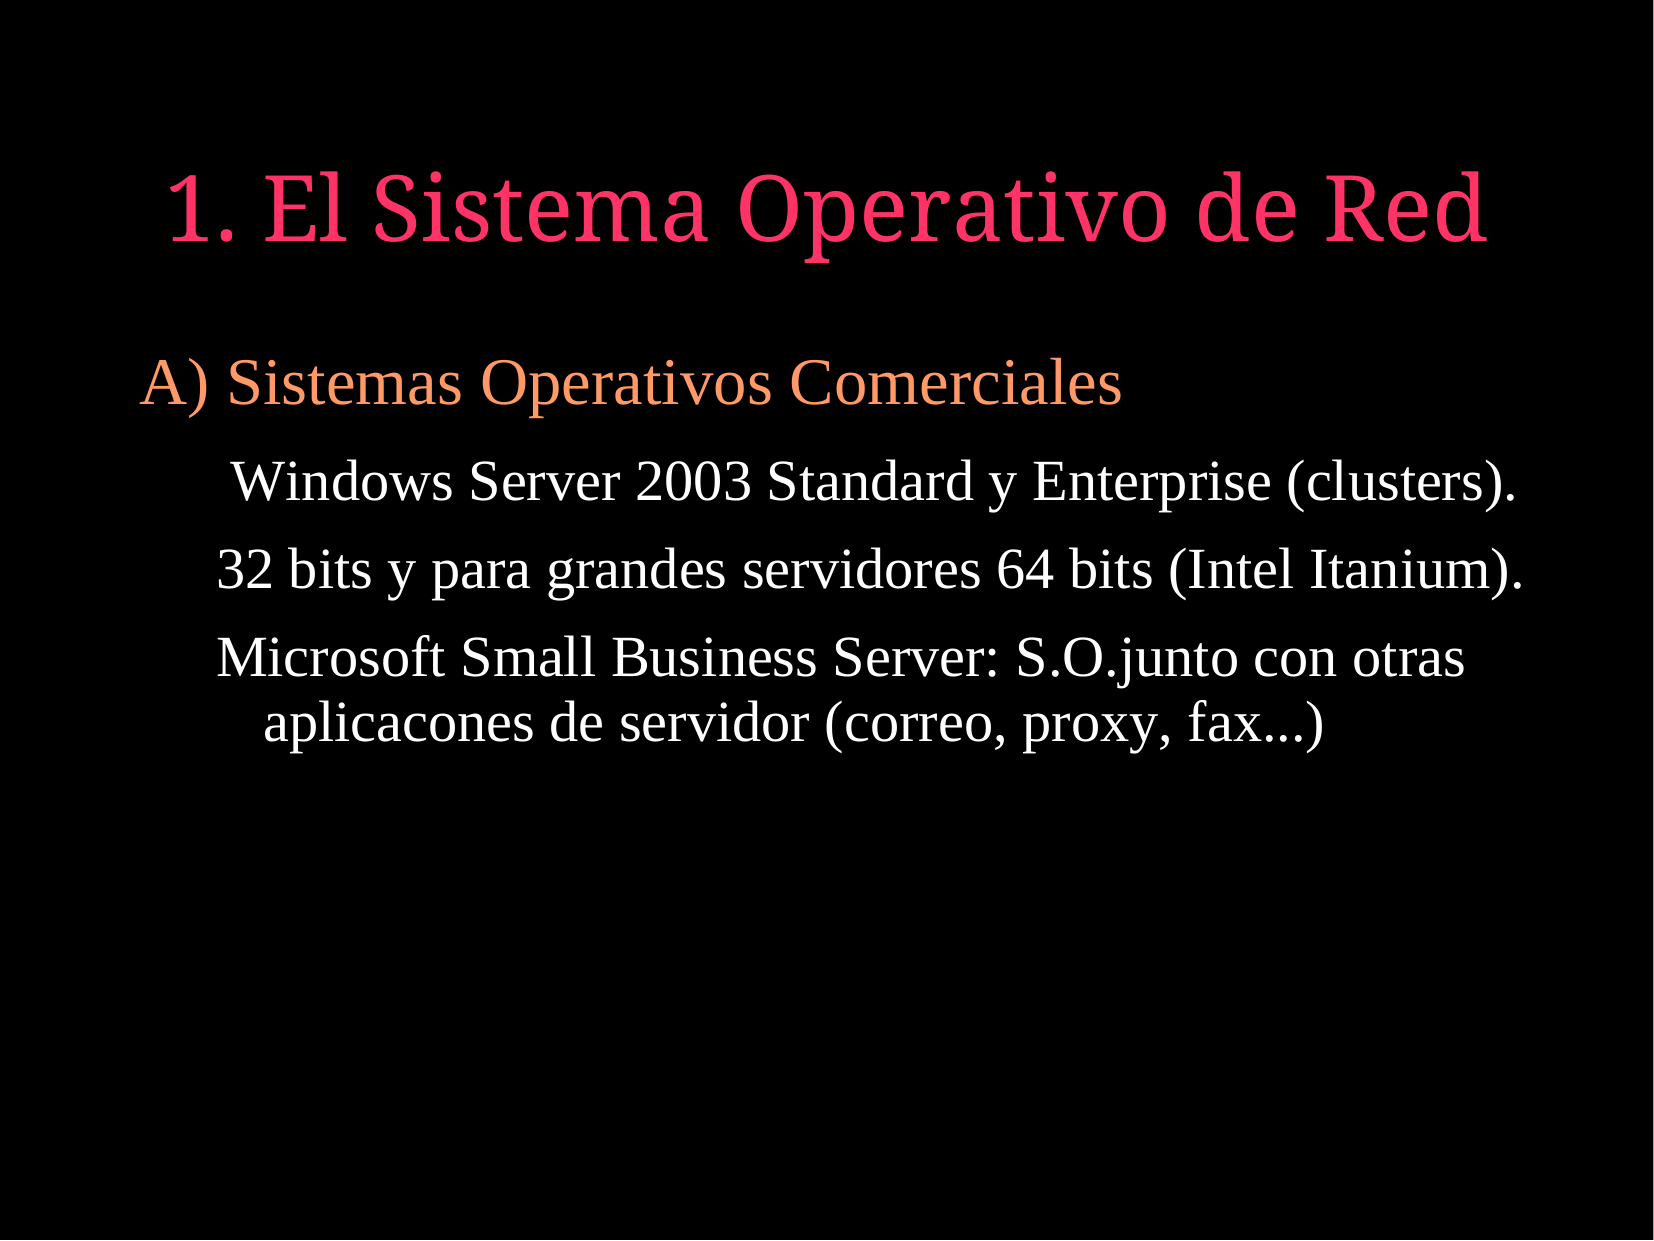

# 1. El Sistema Operativo de Red
A) Sistemas Operativos Comerciales
 Windows Server 2003 Standard y Enterprise (clusters).
32 bits y para grandes servidores 64 bits (Intel Itanium).
Microsoft Small Business Server: S.O.junto con otras aplicacones de servidor (correo, proxy, fax...)